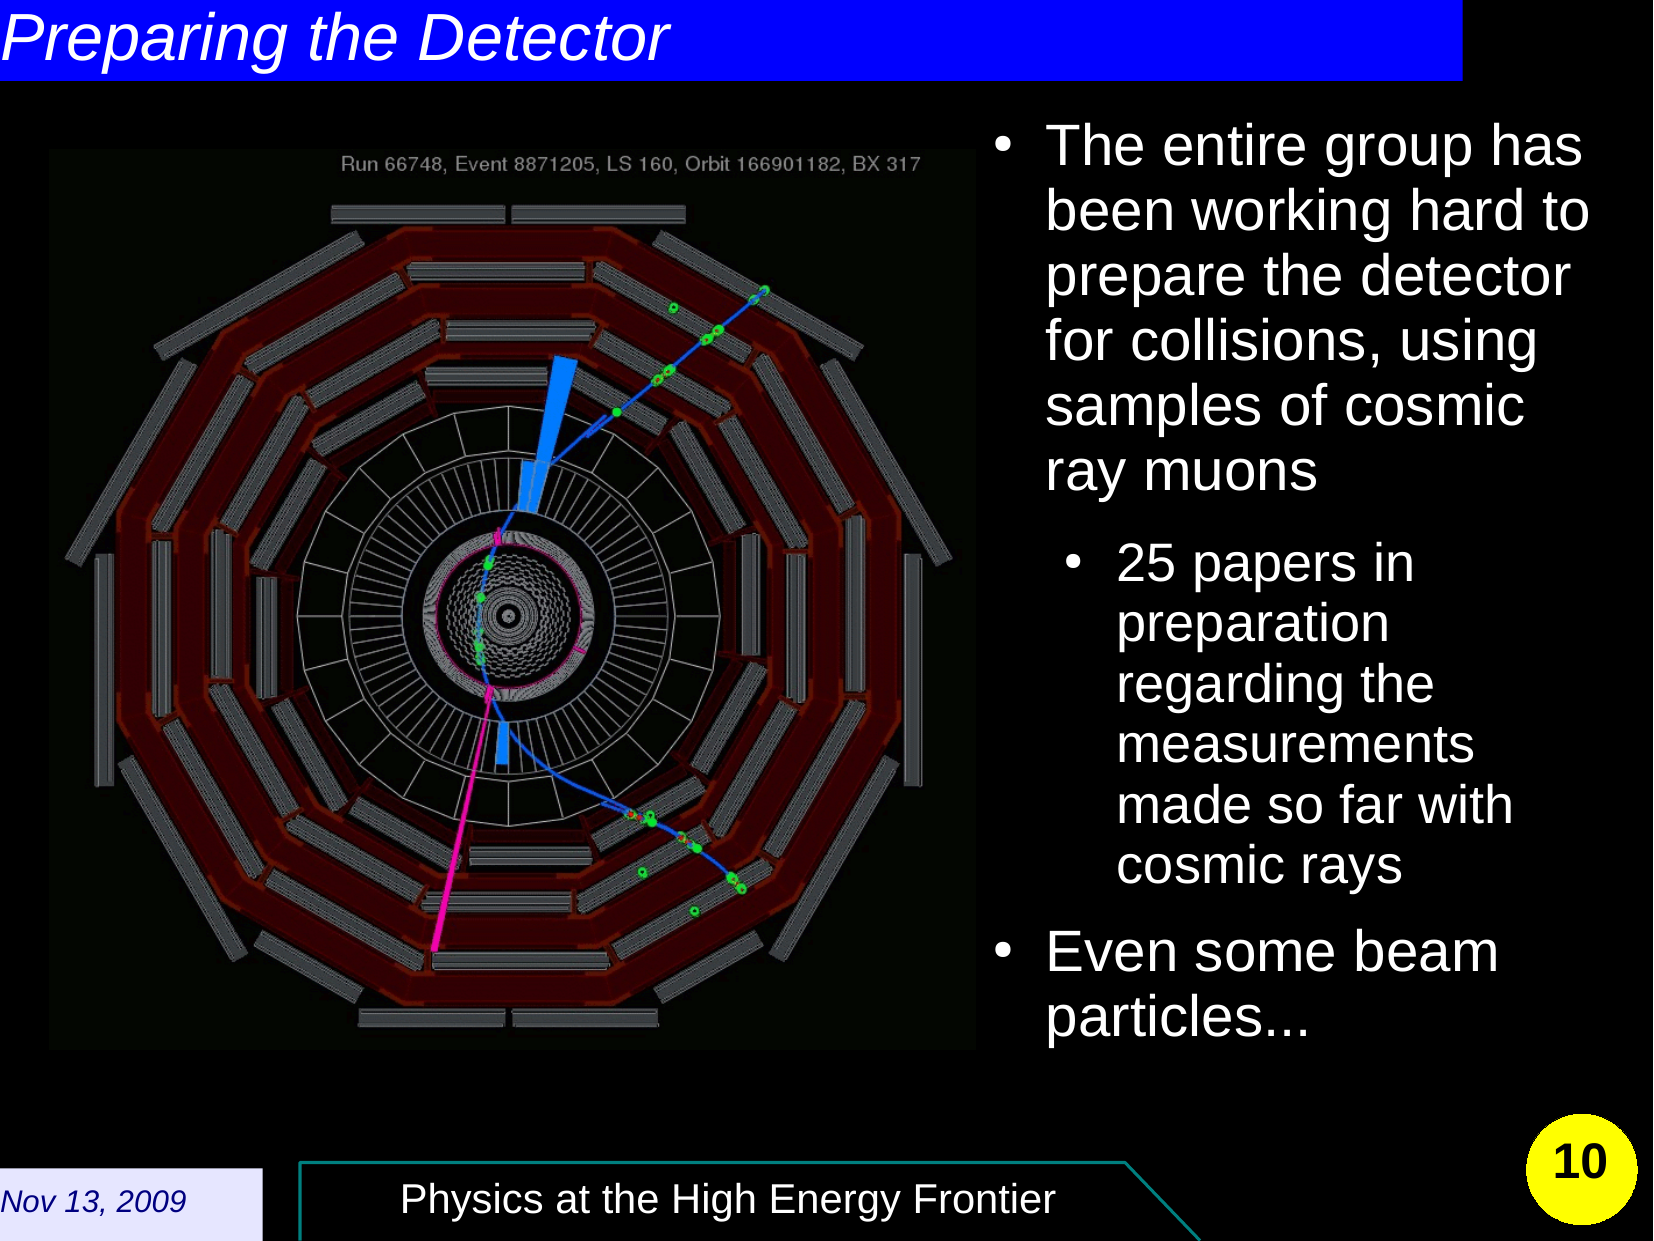

# Preparing the Detector
The entire group has been working hard to prepare the detector for collisions, using samples of cosmic ray muons
25 papers in preparation regarding the measurements made so far with cosmic rays
Even some beam particles...
10
Physics at the High Energy Frontier
Nov 13, 2009